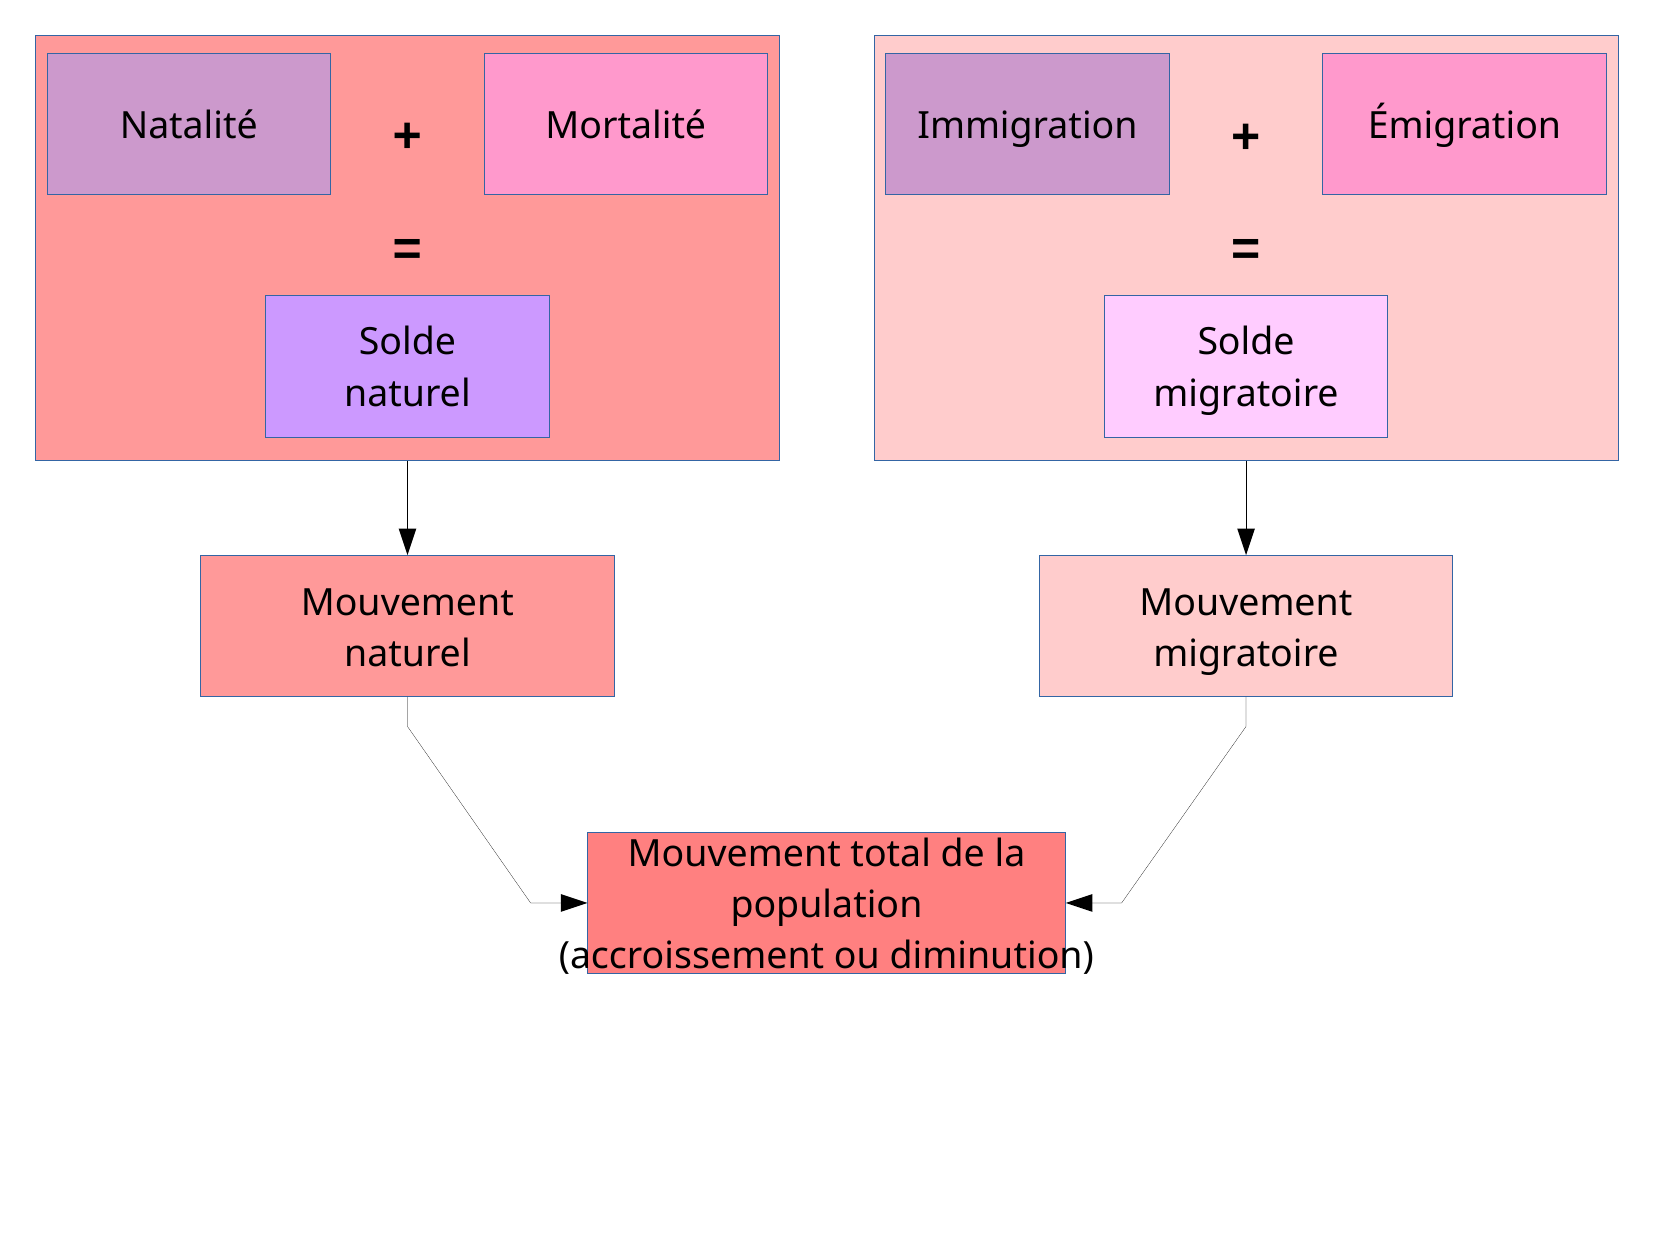

Natalité
Mortalité
Immigration
Émigration
+
+
=
=
Solde
naturel
Solde
migratoire
Mouvement
naturel
Mouvement
migratoire
Mouvement total de la
population
(accroissement ou diminution)